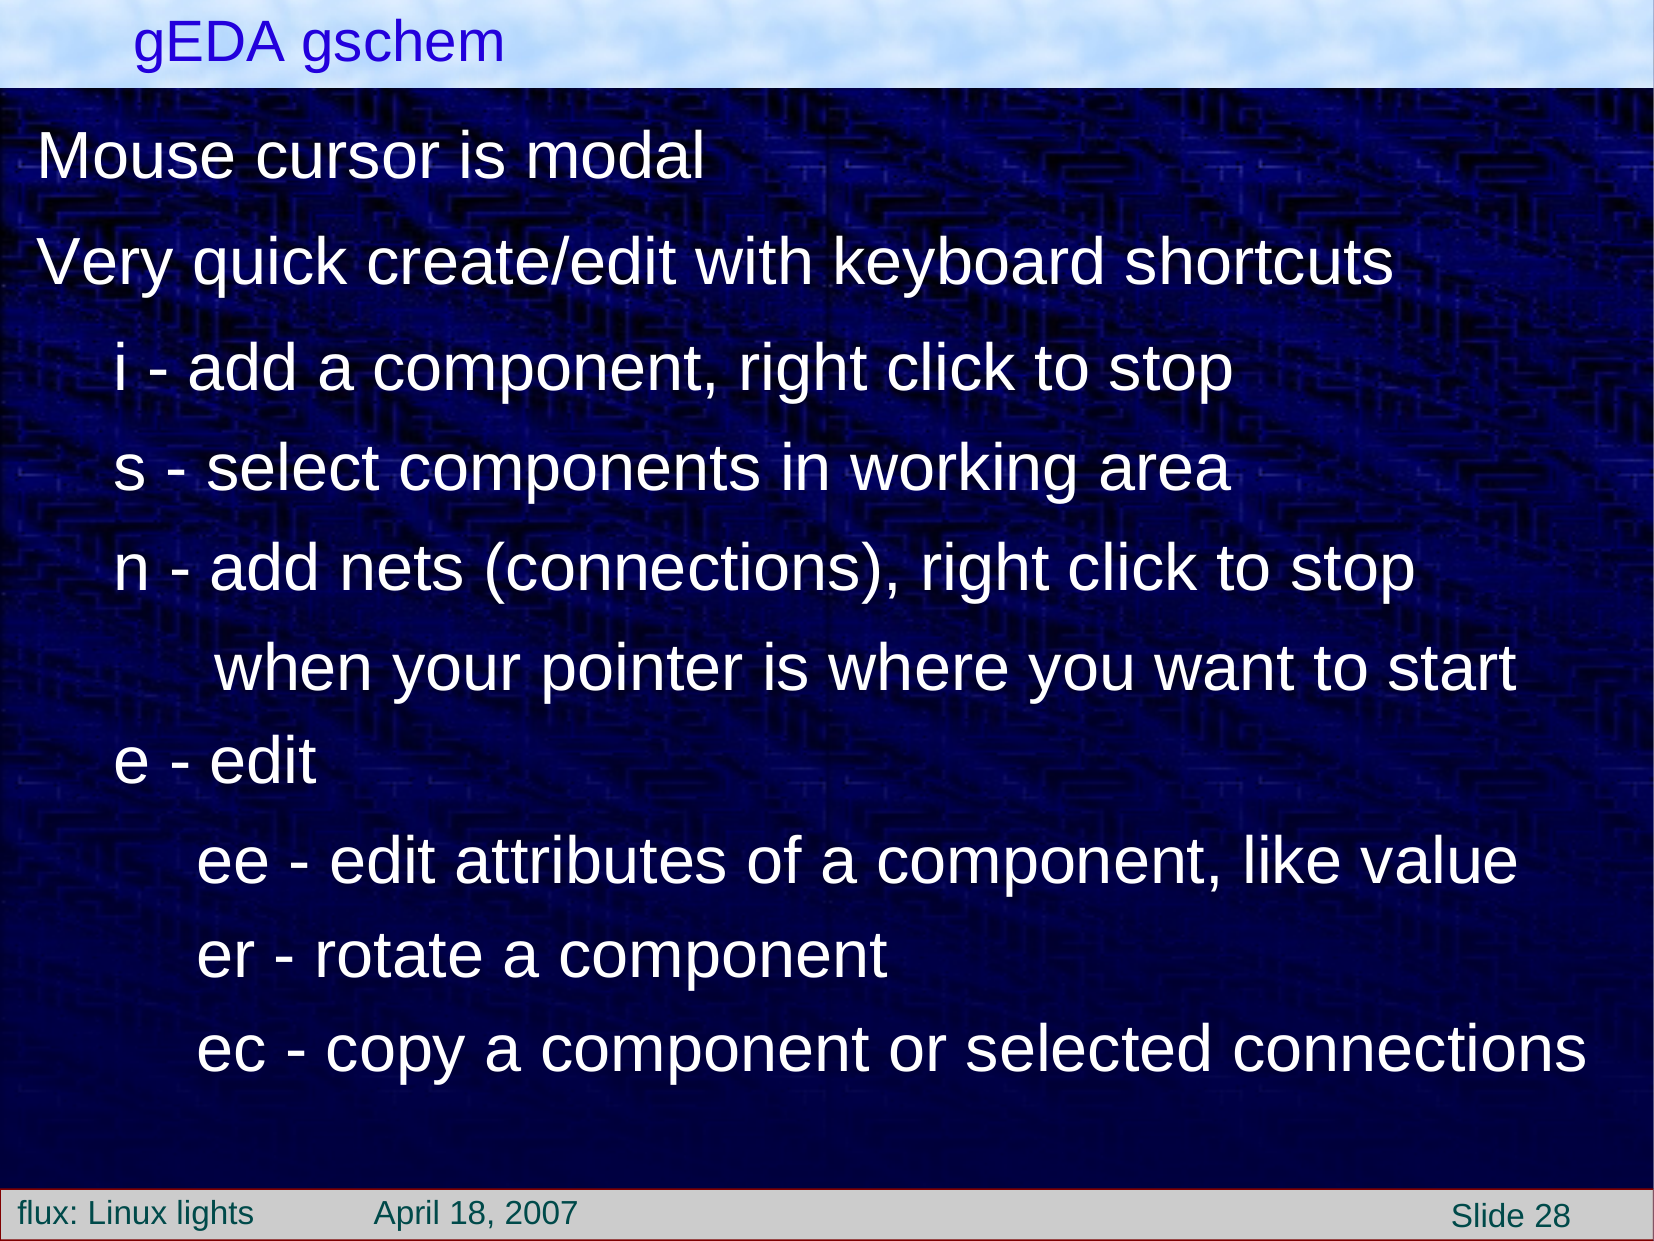

gEDA gschem
# Mouse cursor is modal
Very quick create/edit with keyboard shortcuts
i - add a component, right click to stop
s - select components in working area
n - add nets (connections), right click to stop
 when your pointer is where you want to start
e - edit
ee - edit attributes of a component, like value
er - rotate a component
ec - copy a component or selected connections
flux: Linux lights	April 18, 2007
Slide